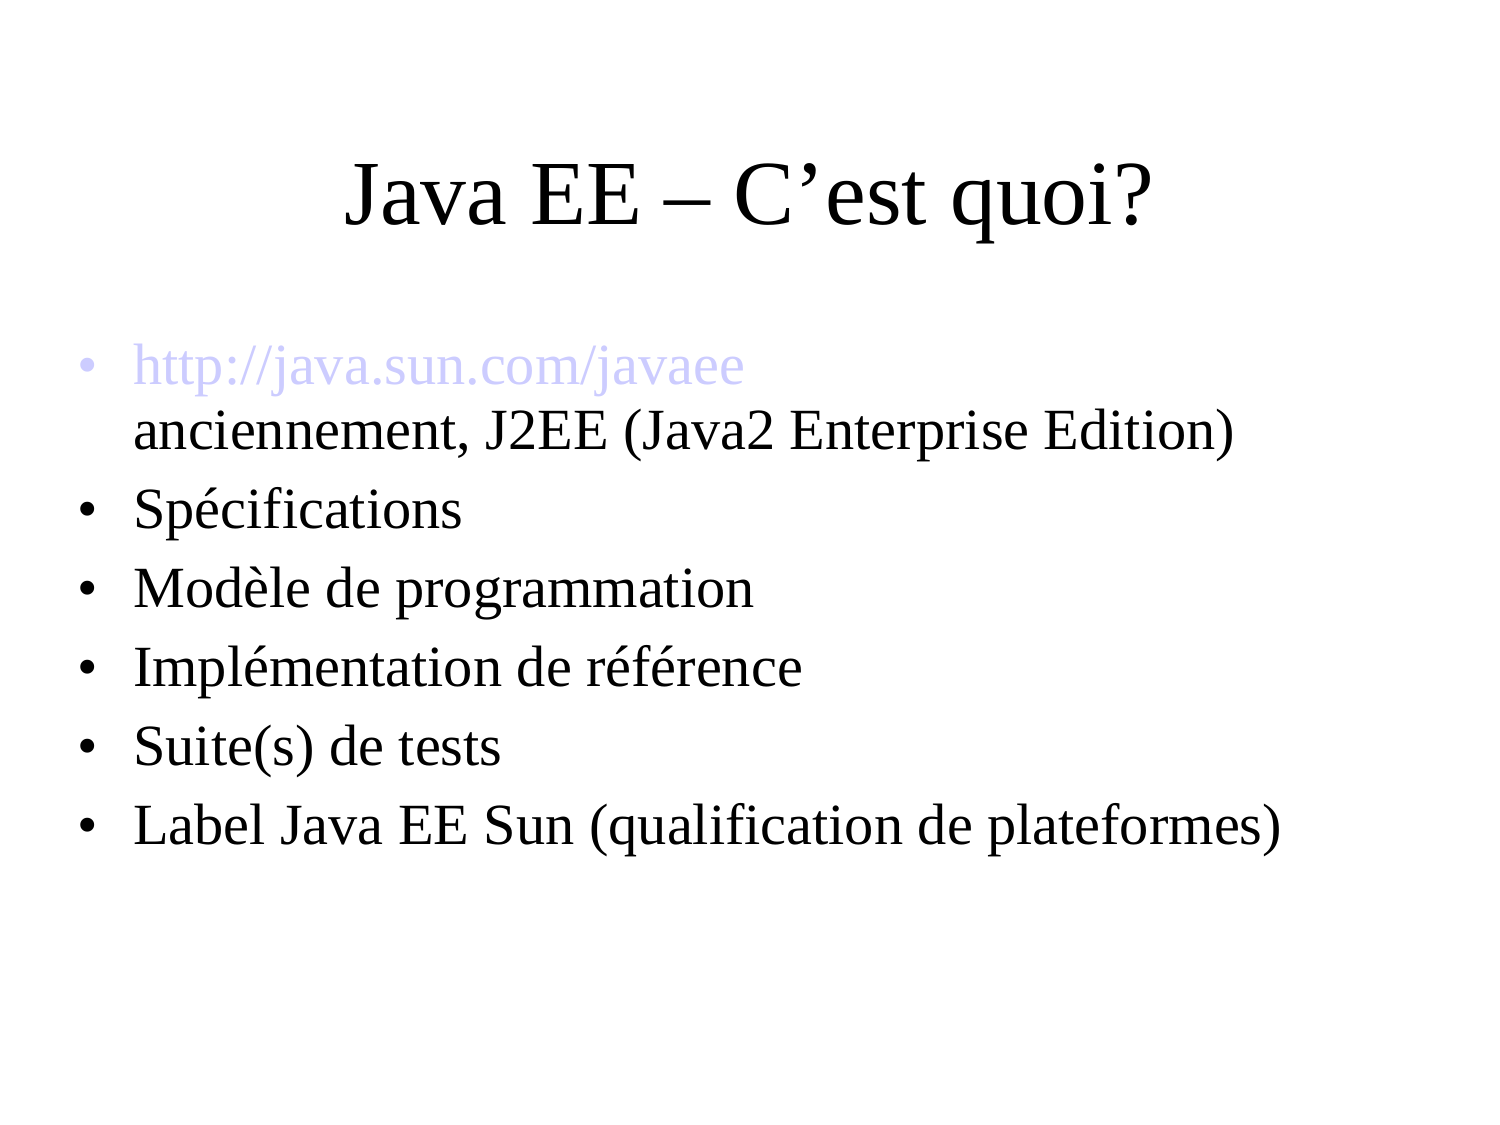

# Java EE – C’est quoi?
http://java.sun.com/javaee
anciennement, J2EE (Java2 Enterprise Edition)
Spécifications
Modèle de programmation
Implémentation de référence
Suite(s) de tests
Label Java EE Sun (qualification de plateformes)